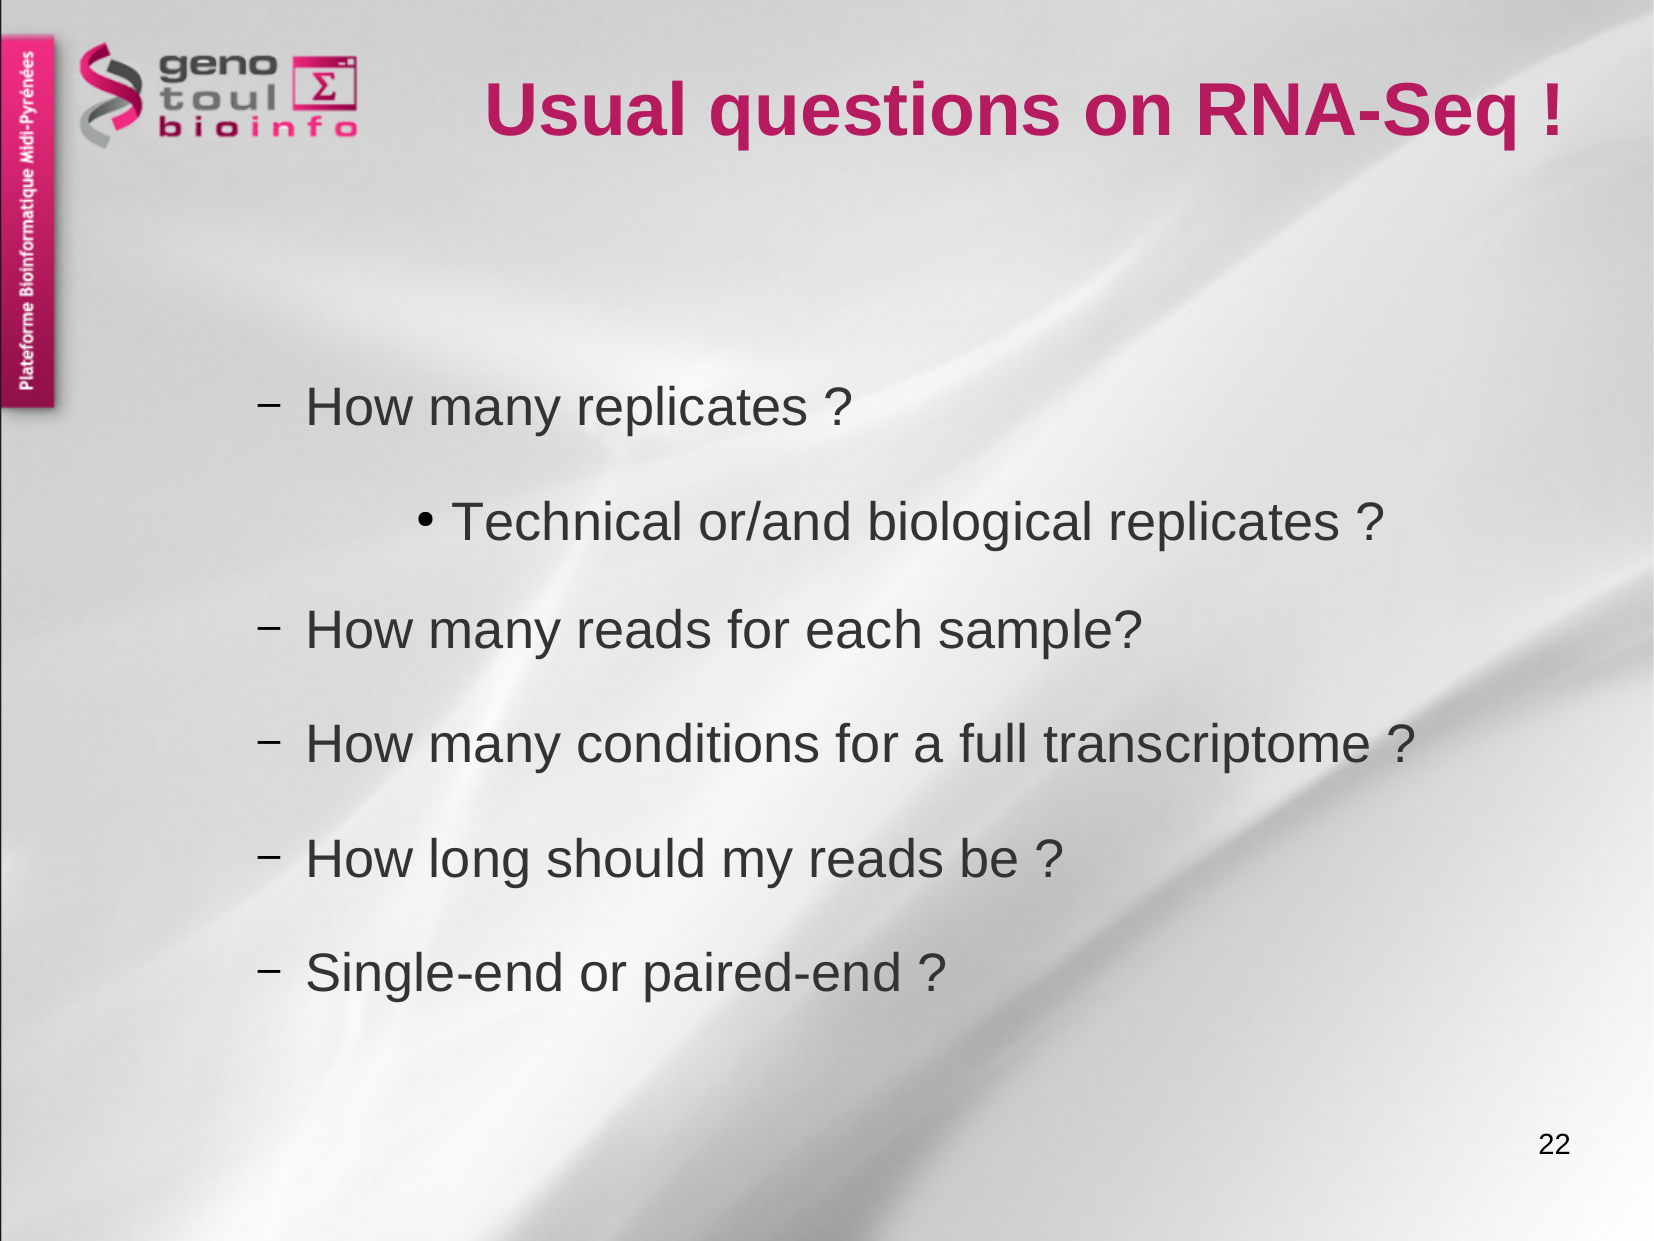

# Usual questions on RNA-Seq !
How many replicates ?
Technical or/and biological replicates ?
How many reads for each sample?
How many conditions for a full transcriptome ?
How long should my reads be ?
Single-end or paired-end ?